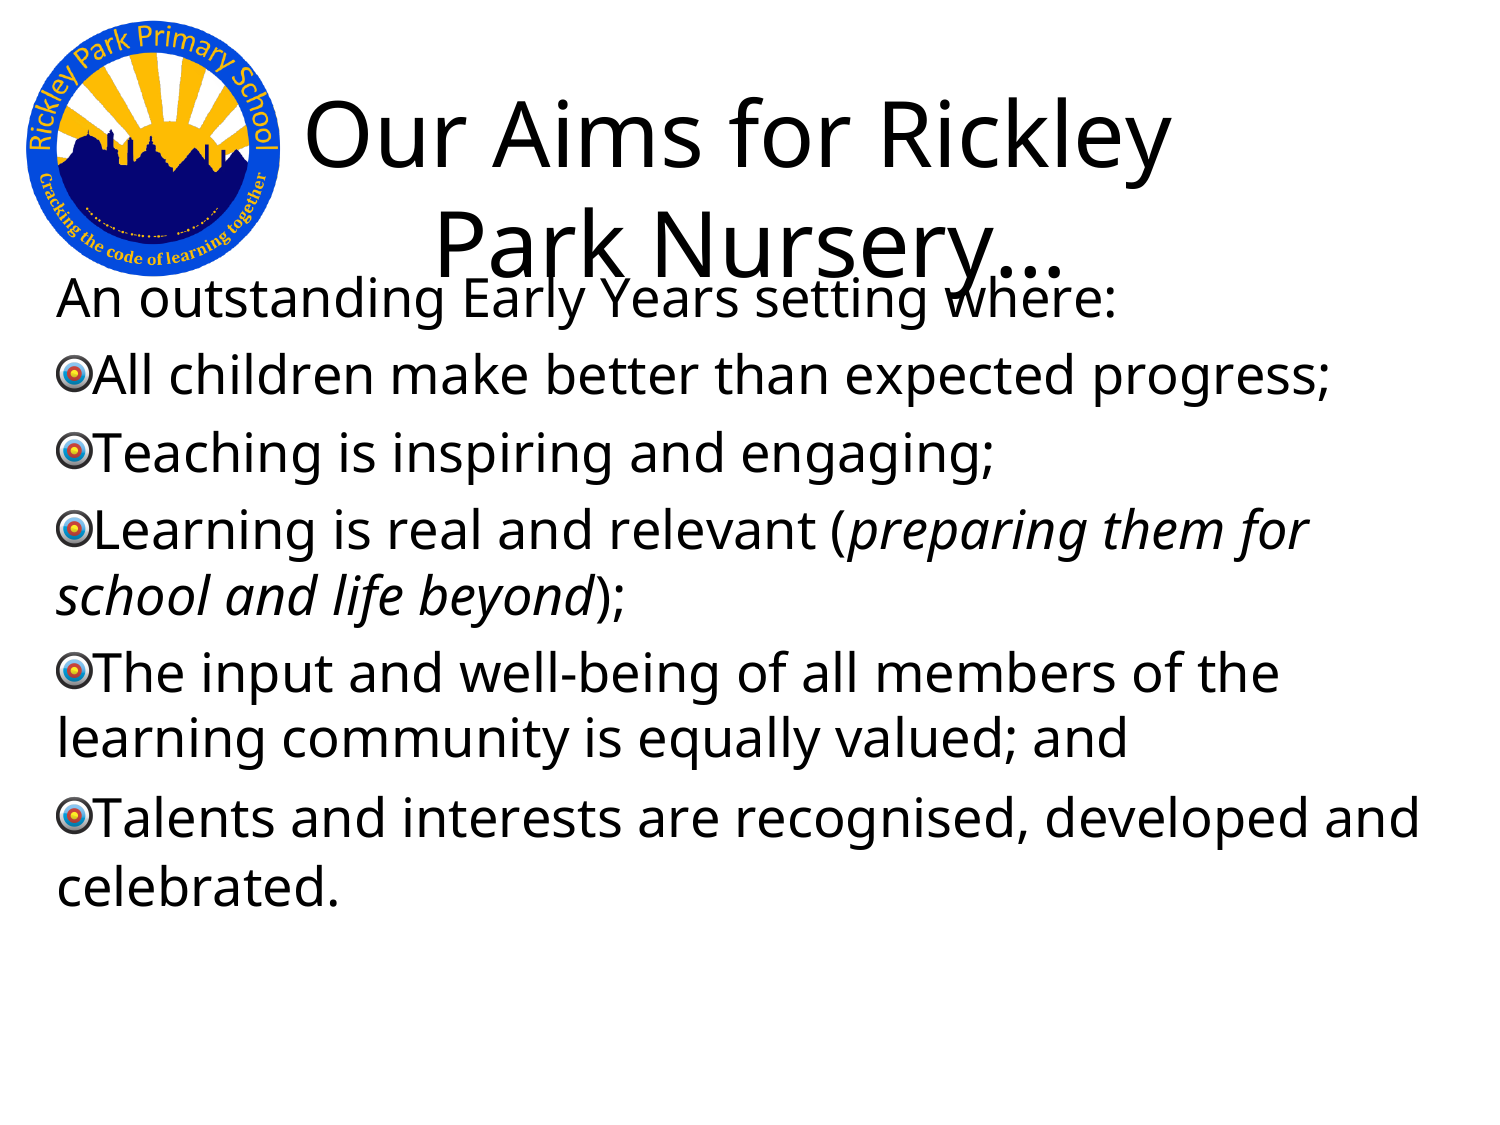

# Our Aims for Rickley Park Nursery…
An outstanding Early Years setting where:
All children make better than expected progress;
Teaching is inspiring and engaging;
Learning is real and relevant (preparing them for school and life beyond);
The input and well-being of all members of the learning community is equally valued; and
Talents and interests are recognised, developed and celebrated.